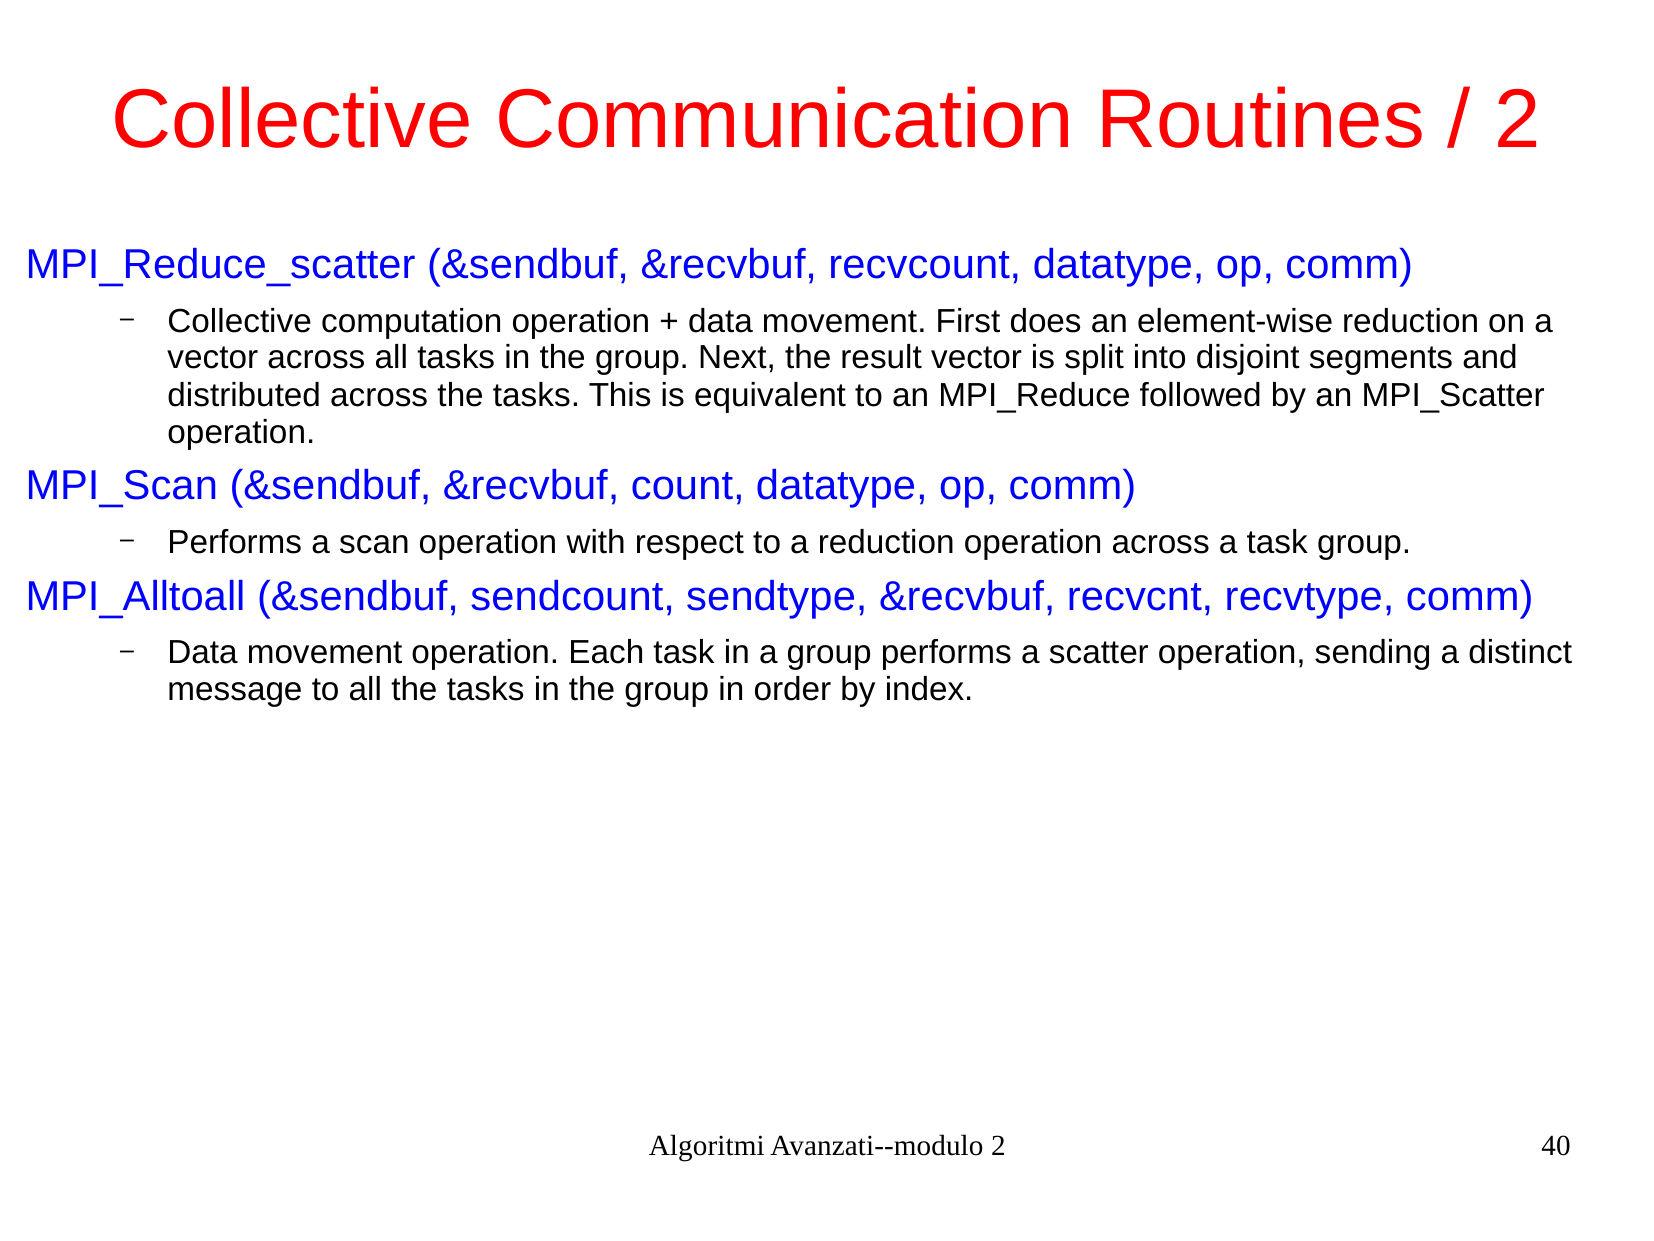

# Collective Communication Routines / 2
MPI_Reduce_scatter (&sendbuf, &recvbuf, recvcount, datatype, op, comm)
Collective computation operation + data movement. First does an element-wise reduction on a vector across all tasks in the group. Next, the result vector is split into disjoint segments and distributed across the tasks. This is equivalent to an MPI_Reduce followed by an MPI_Scatter operation.
MPI_Scan (&sendbuf, &recvbuf, count, datatype, op, comm)
Performs a scan operation with respect to a reduction operation across a task group.
MPI_Alltoall (&sendbuf, sendcount, sendtype, &recvbuf, recvcnt, recvtype, comm)
Data movement operation. Each task in a group performs a scatter operation, sending a distinct message to all the tasks in the group in order by index.
Algoritmi Avanzati--modulo 2
40